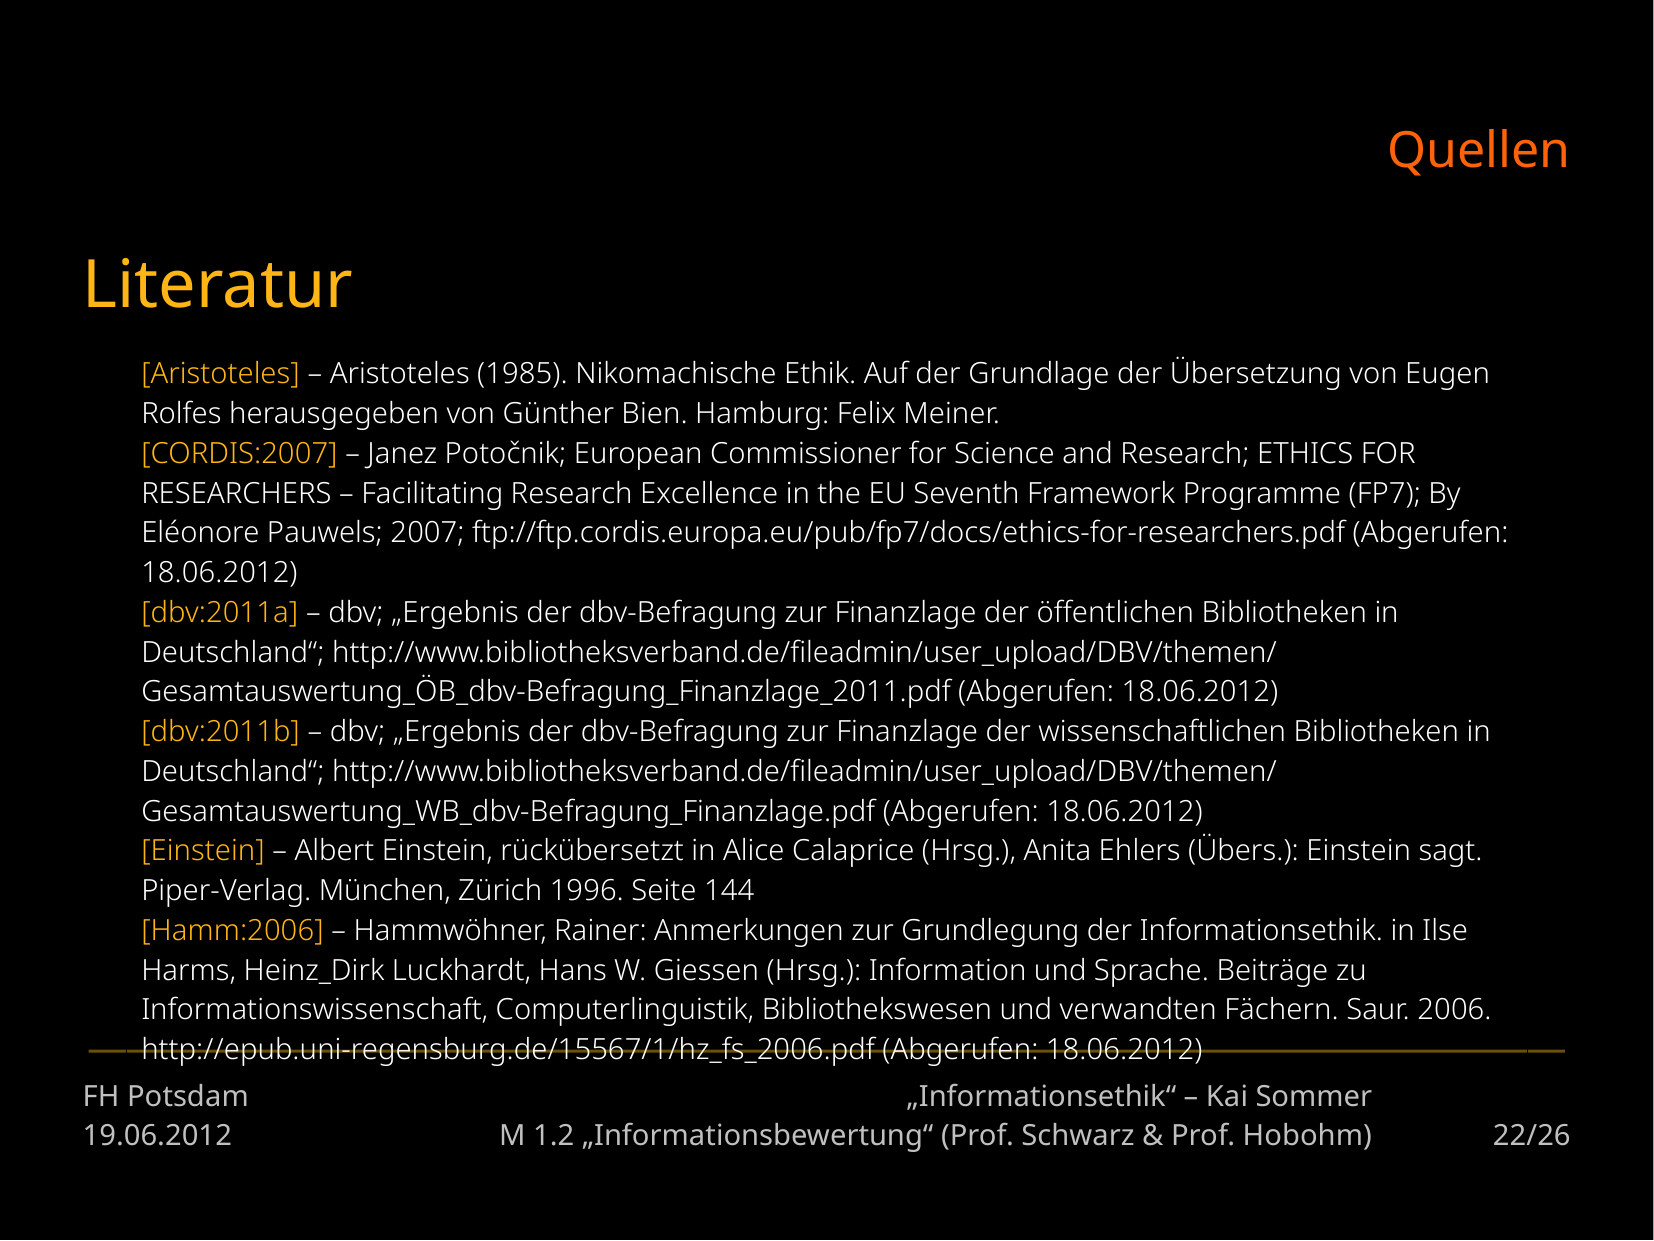

# Quellen
Literatur
[Aristoteles] – Aristoteles (1985). Nikomachische Ethik. Auf der Grundlage der Übersetzung von Eugen Rolfes herausgegeben von Günther Bien. Hamburg: Felix Meiner.
[CORDIS:2007] – Janez Potočnik; European Commissioner for Science and Research; ETHICS FOR RESEARCHERS – Facilitating Research Excellence in the EU Seventh Framework Programme (FP7); By Eléonore Pauwels; 2007; ftp://ftp.cordis.europa.eu/pub/fp7/docs/ethics-for-researchers.pdf (Abgerufen: 18.06.2012)
[dbv:2011a] – dbv; „Ergebnis der dbv-Befragung zur Finanzlage der öffentlichen Bibliotheken in Deutschland“; http://www.bibliotheksverband.de/fileadmin/user_upload/DBV/themen/Gesamtauswertung_ÖB_dbv-Befragung_Finanzlage_2011.pdf (Abgerufen: 18.06.2012)
[dbv:2011b] – dbv; „Ergebnis der dbv-Befragung zur Finanzlage der wissenschaftlichen Bibliotheken in Deutschland“; http://www.bibliotheksverband.de/fileadmin/user_upload/DBV/themen/Gesamtauswertung_WB_dbv-Befragung_Finanzlage.pdf (Abgerufen: 18.06.2012)
[Einstein] – Albert Einstein, rückübersetzt in Alice Calaprice (Hrsg.), Anita Ehlers (Übers.): Einstein sagt. Piper-Verlag. München, Zürich 1996. Seite 144
[Hamm:2006] – Hammwöhner, Rainer: Anmerkungen zur Grundlegung der Informationsethik. in Ilse Harms, Heinz_Dirk Luckhardt, Hans W. Giessen (Hrsg.): Information und Sprache. Beiträge zu Informationswissenschaft, Computerlinguistik, Bibliothekswesen und verwandten Fächern. Saur. 2006. http://epub.uni-regensburg.de/15567/1/hz_fs_2006.pdf (Abgerufen: 18.06.2012)
22